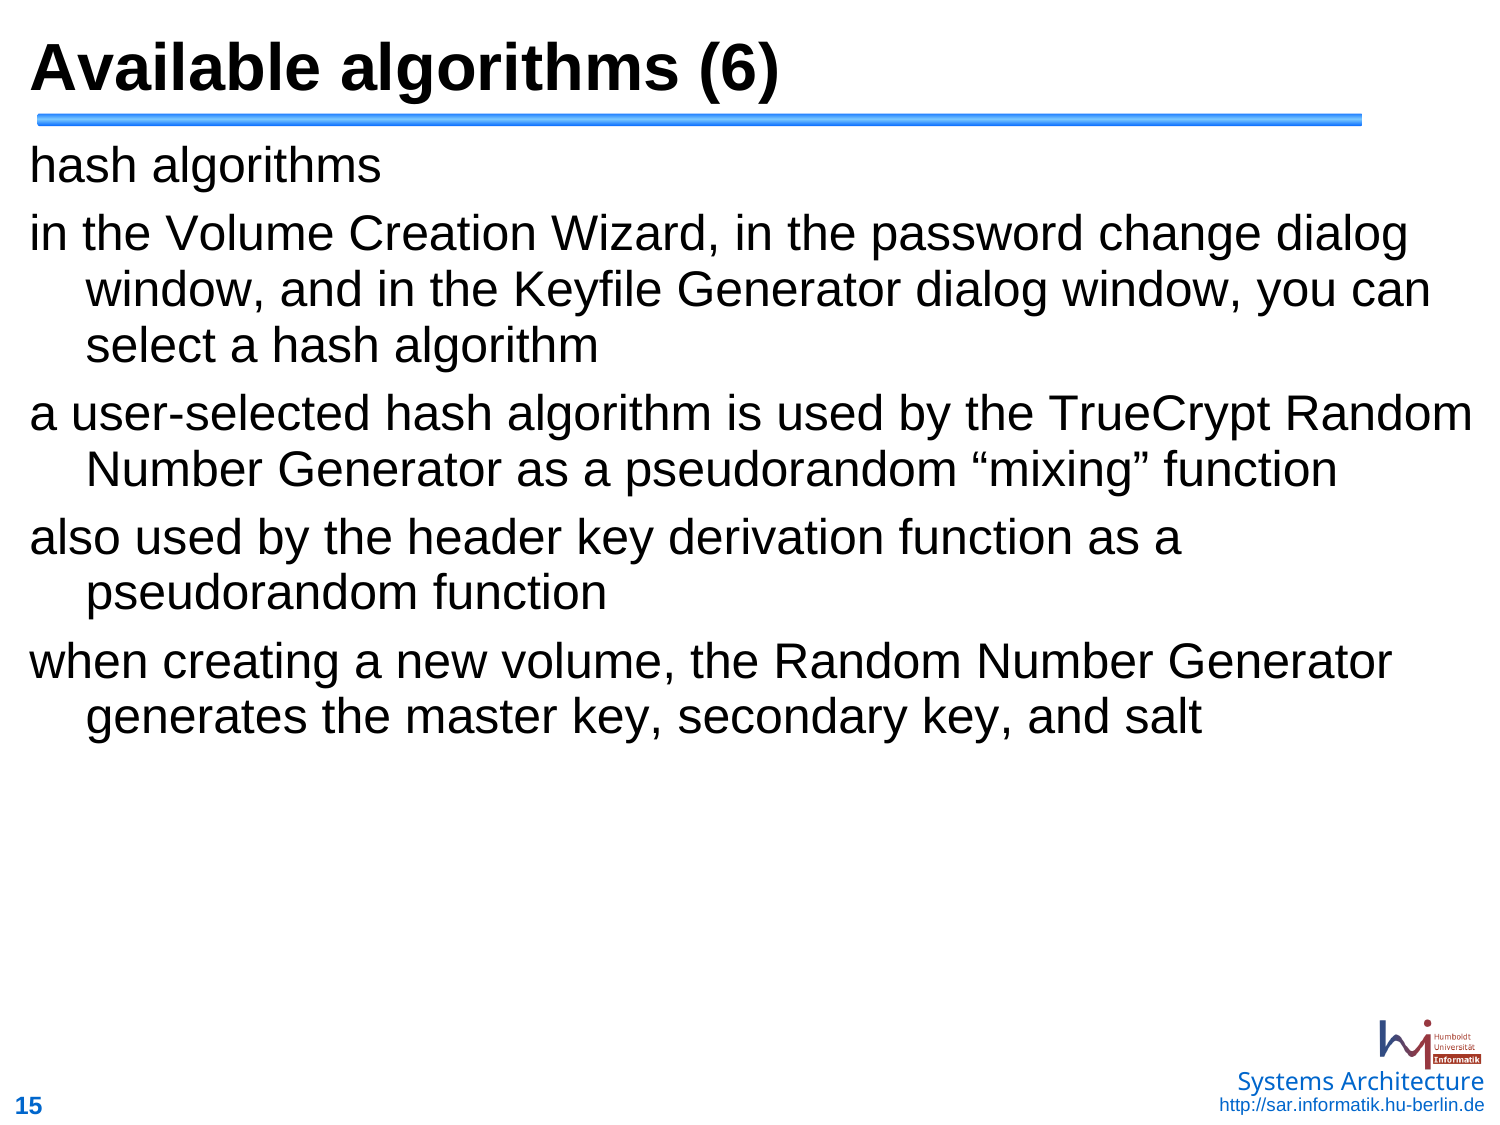

# Available algorithms (6)
hash algorithms
in the Volume Creation Wizard, in the password change dialog window, and in the Keyfile Generator dialog window, you can select a hash algorithm
a user-selected hash algorithm is used by the TrueCrypt Random Number Generator as a pseudorandom “mixing” function
also used by the header key derivation function as a pseudorandom function
when creating a new volume, the Random Number Generator generates the master key, secondary key, and salt